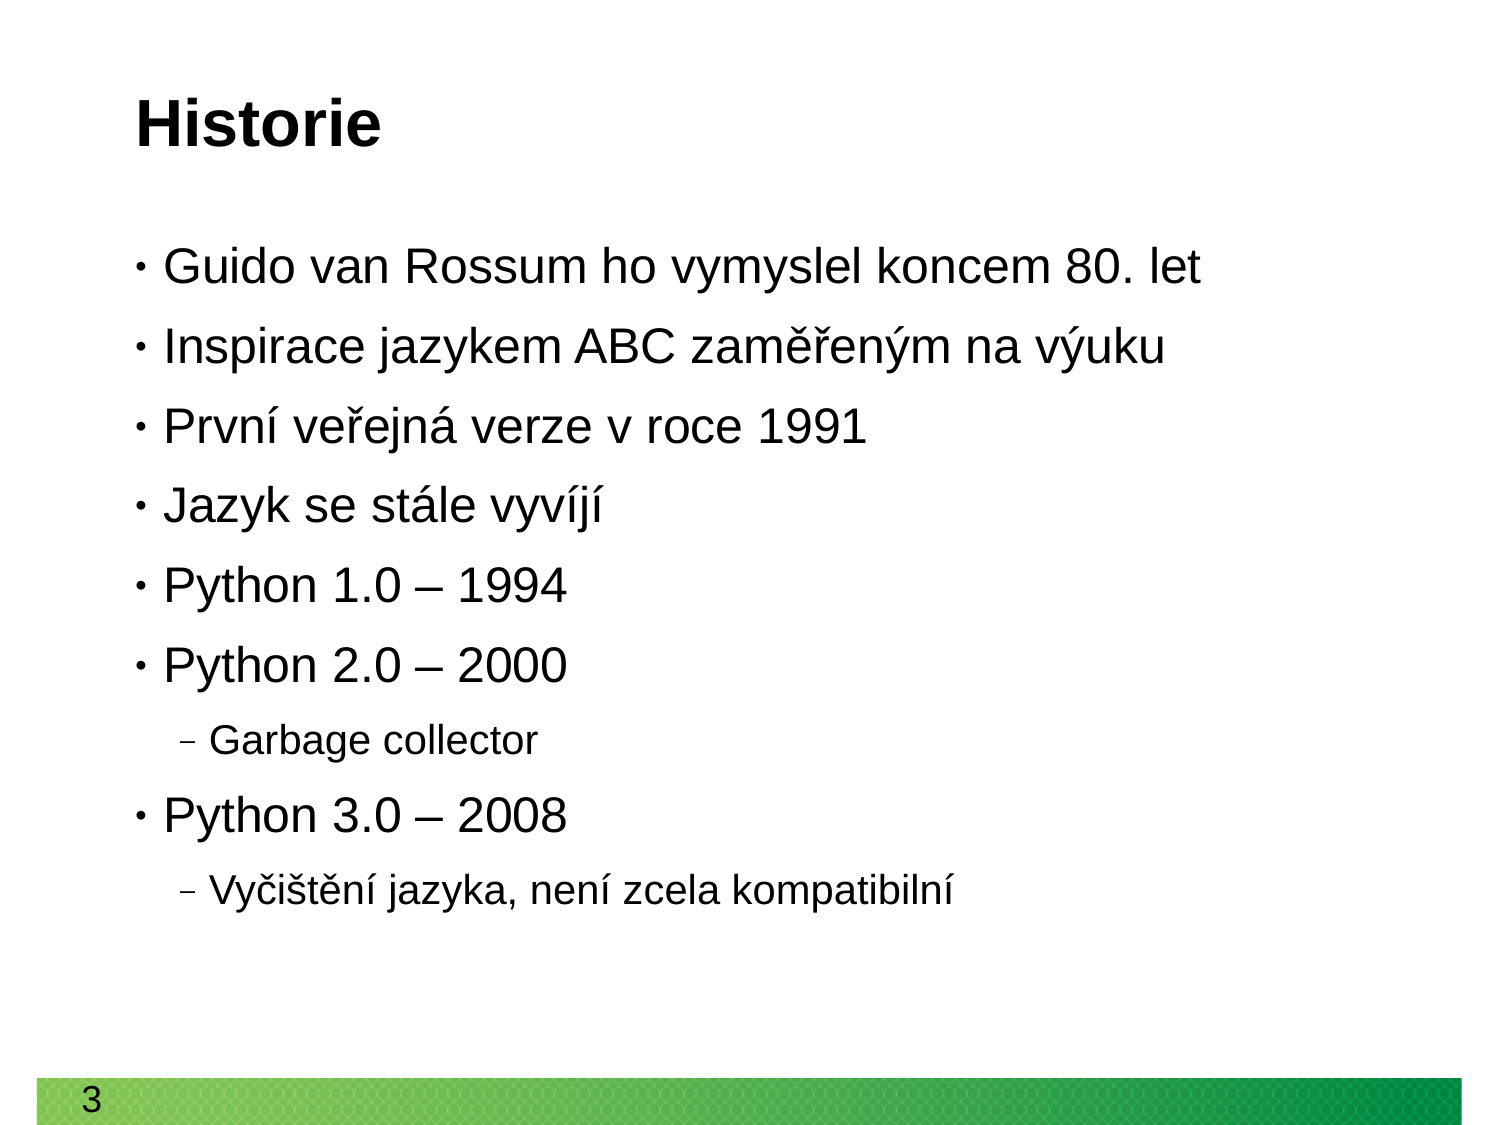

# Historie
Guido van Rossum ho vymyslel koncem 80. let
Inspirace jazykem ABC zaměřeným na výuku
První veřejná verze v roce 1991
Jazyk se stále vyvíjí
Python 1.0 – 1994
Python 2.0 – 2000
Garbage collector
Python 3.0 – 2008
Vyčištění jazyka, není zcela kompatibilní